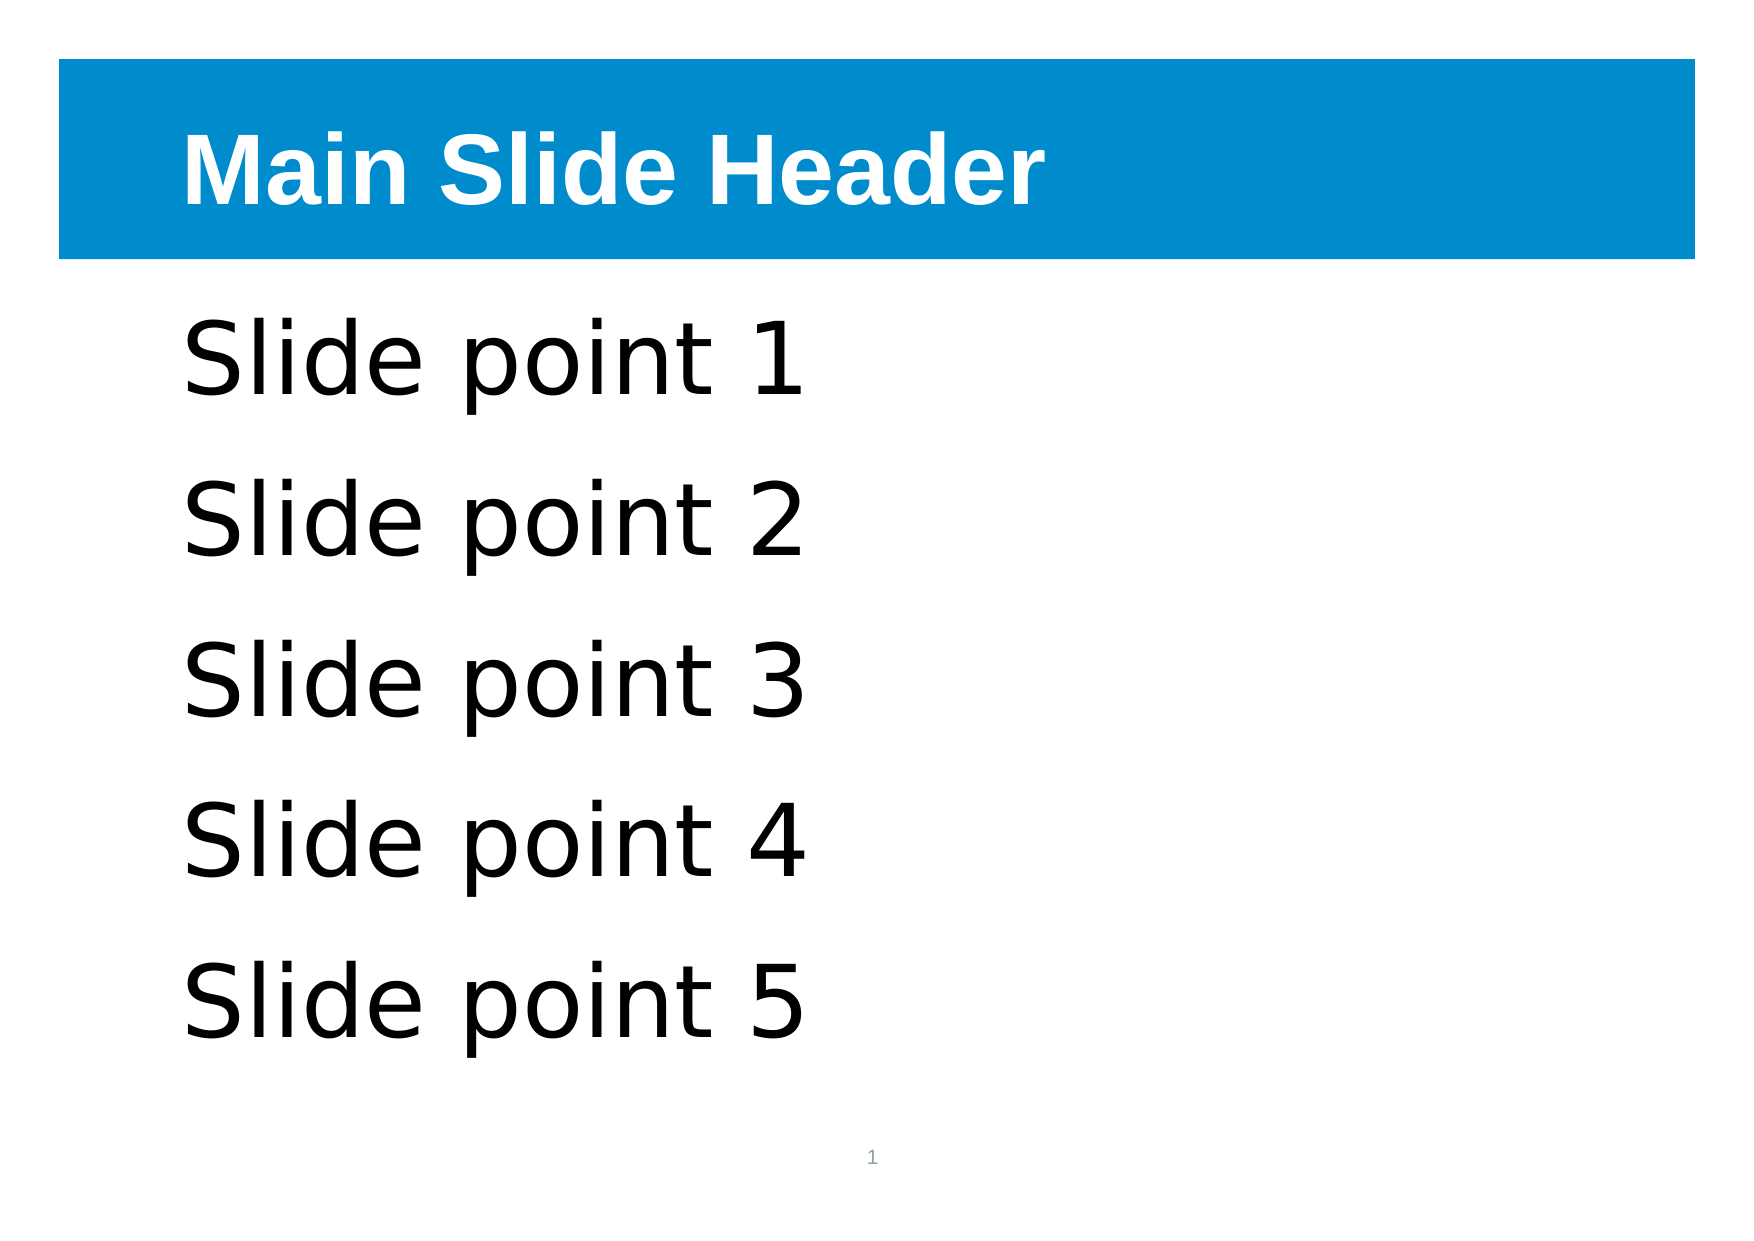

# Main Slide Header
Slide point 1
Slide point 2
Slide point 3
Slide point 4
Slide point 5